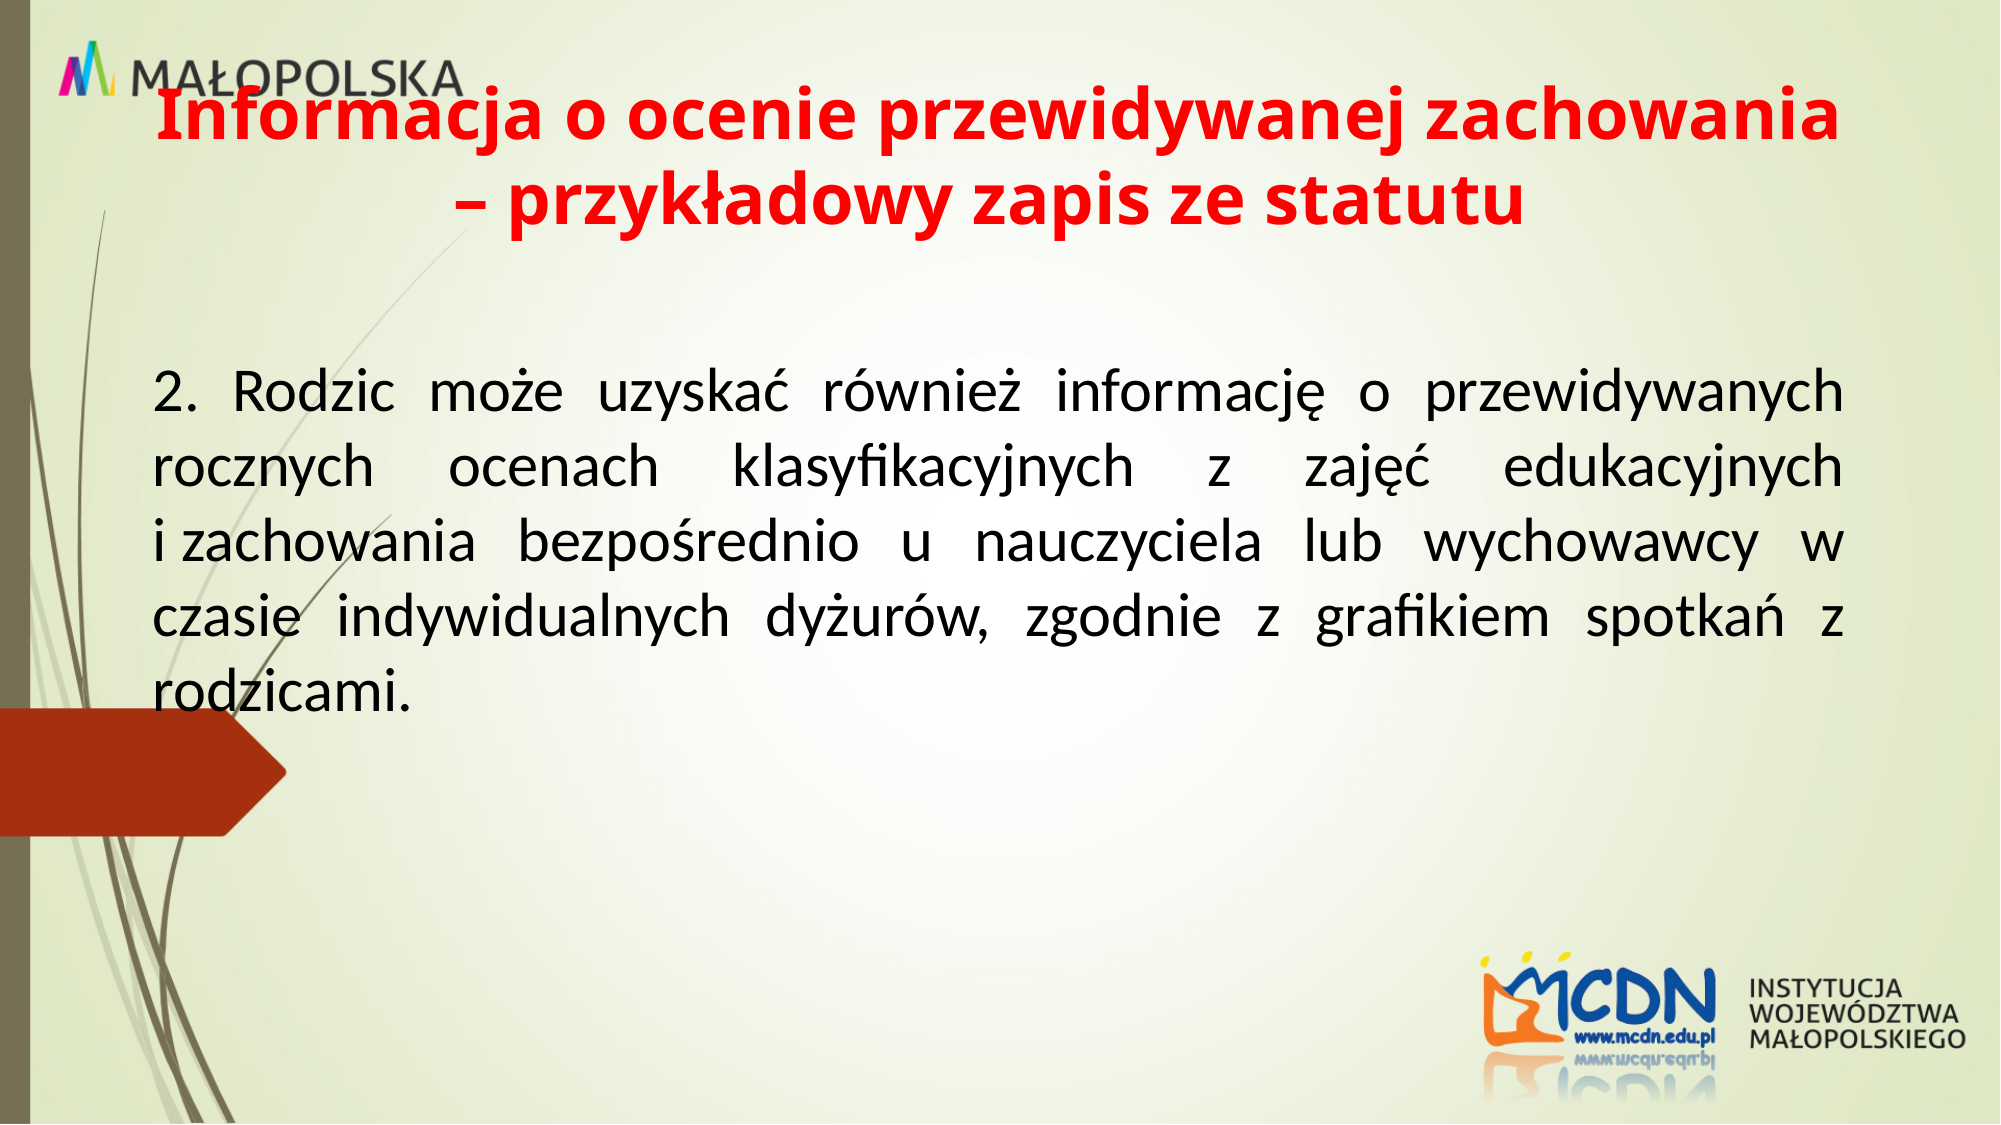

# Informacja o ocenie przewidywanej zachowania – przykładowy zapis ze statutu
2. Rodzic może uzyskać również informację o przewidywanych rocznych ocenach klasyfikacyjnych z zajęć edukacyjnych i zachowania bezpośrednio u nauczyciela lub wychowawcy w czasie indywidualnych dyżurów, zgodnie z grafikiem spotkań z rodzicami.